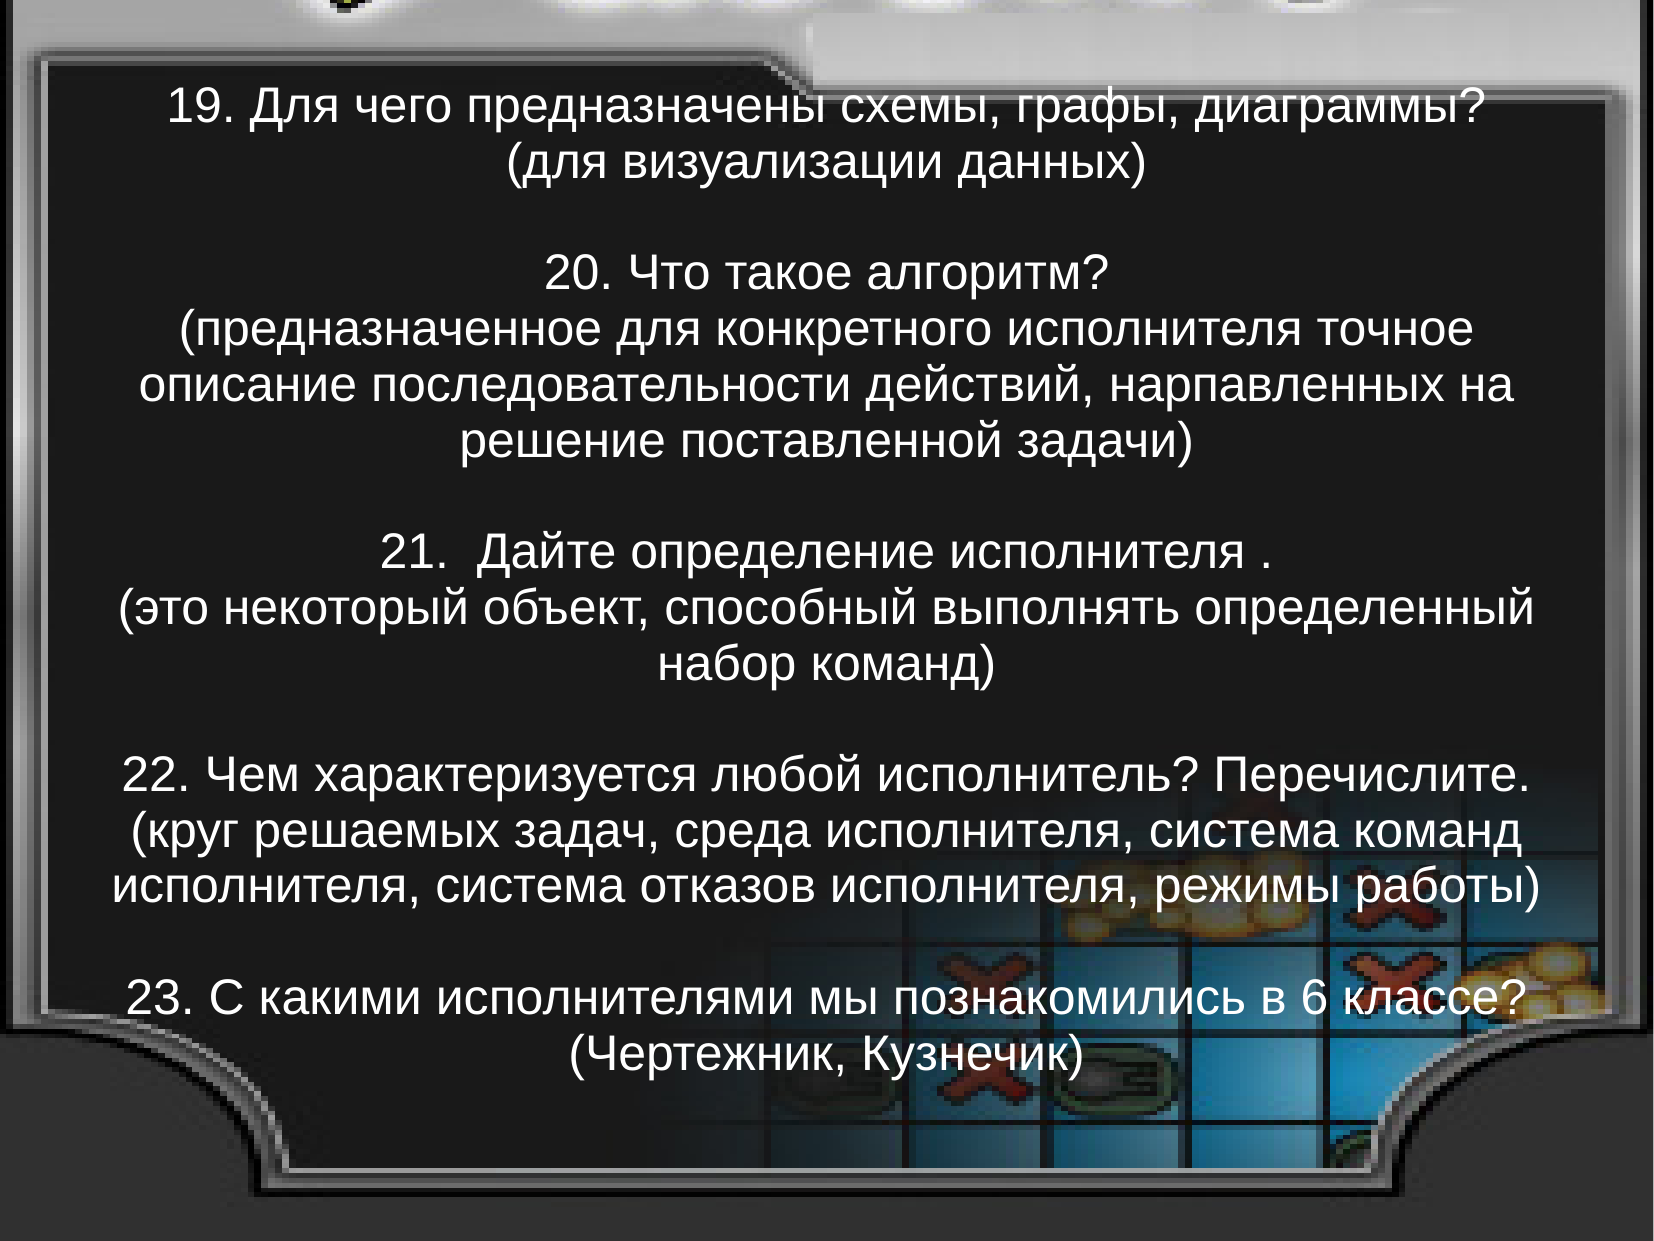

# 19. Для чего предназначены схемы, графы, диаграммы?
(для визуализации данных)
20. Что такое алгоритм?
(предназначенное для конкретного исполнителя точное описание последовательности действий, нарпавленных на решение поставленной задачи)
21. Дайте определение исполнителя .
(это некоторый объект, способный выполнять определенный набор команд)
22. Чем характеризуется любой исполнитель? Перечислите.
(круг решаемых задач, среда исполнителя, система команд исполнителя, система отказов исполнителя, режимы работы)
23. С какими исполнителями мы познакомились в 6 классе?
(Чертежник, Кузнечик)